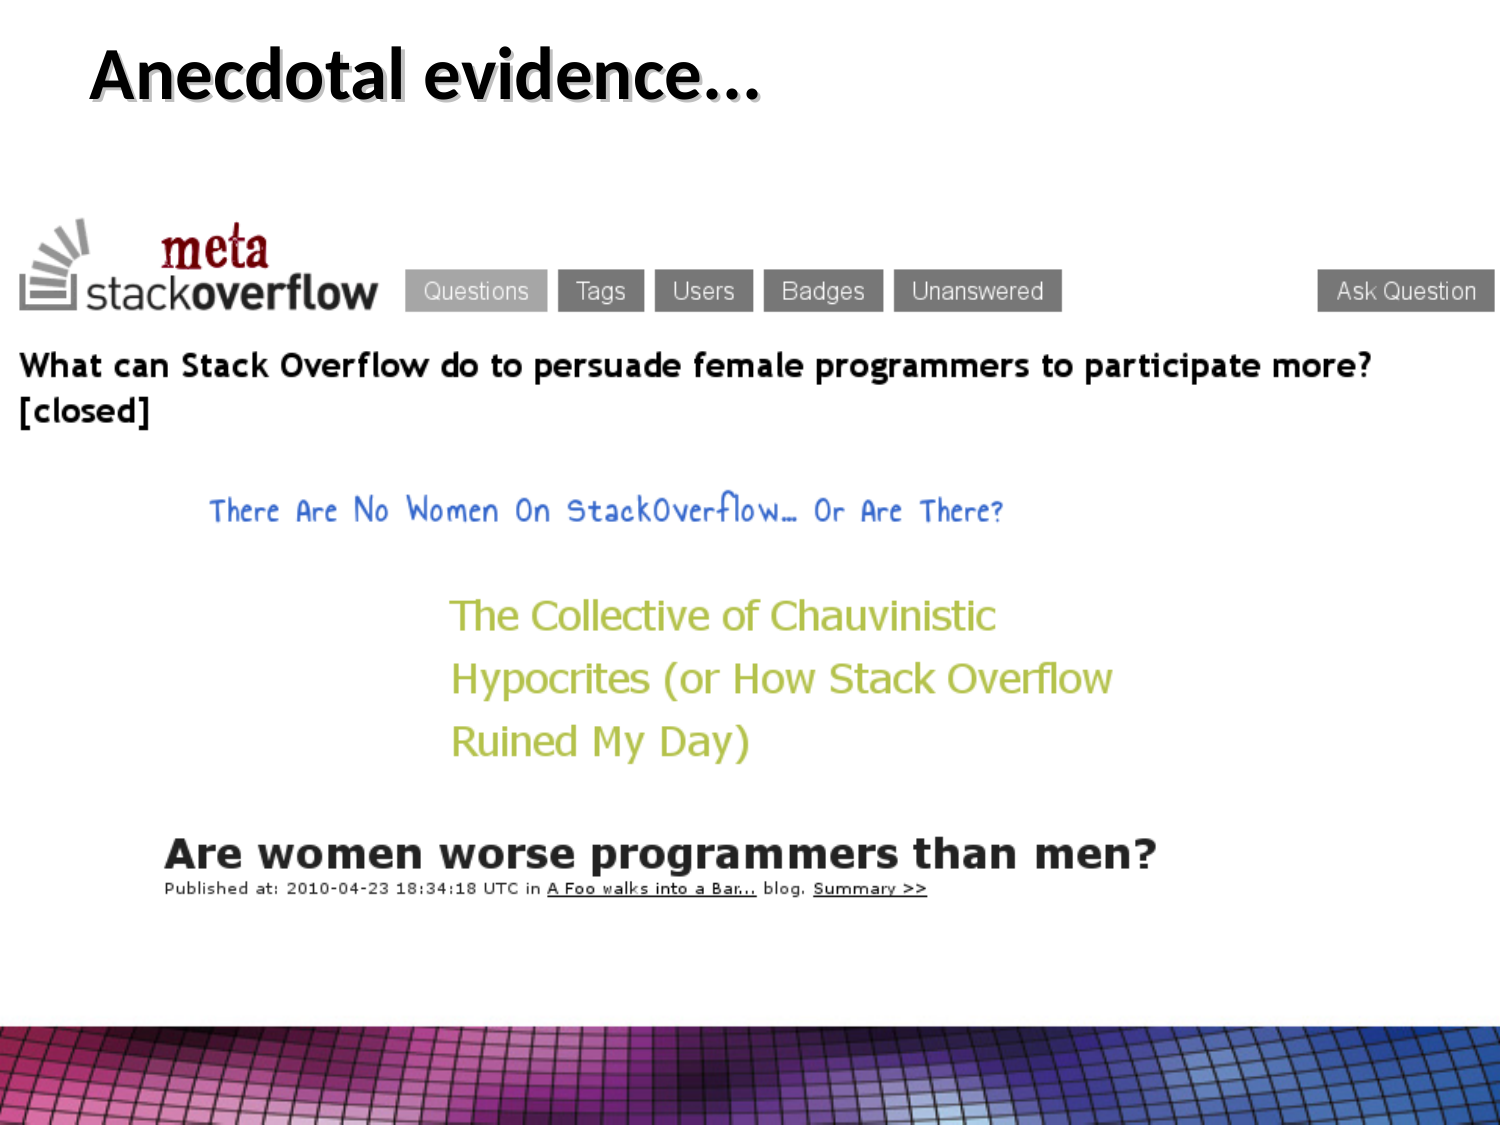

# Anecdotal evidence...
MSR 2012 -- Zurich (CH)